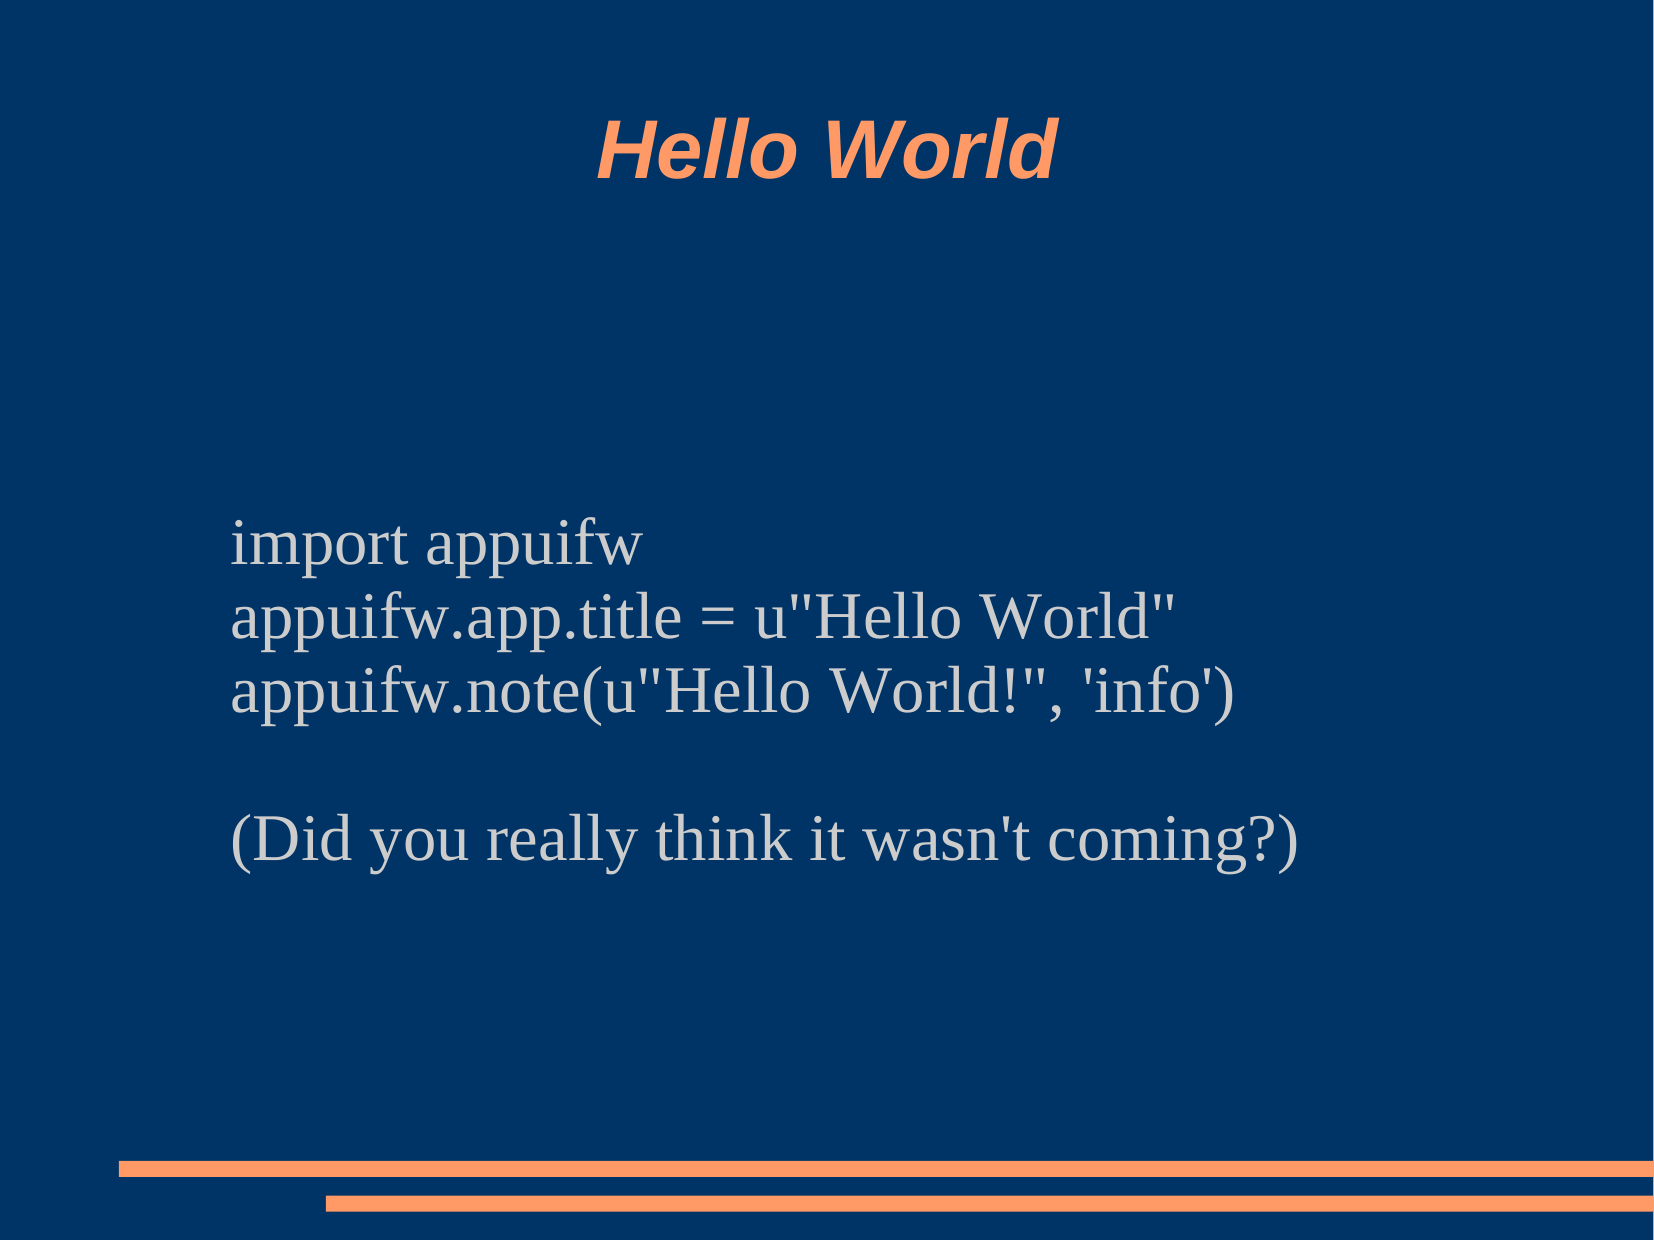

# Hello World
	import appuifw
	appuifw.app.title = u"Hello World"
	appuifw.note(u"Hello World!", 'info')
	(Did you really think it wasn't coming?)